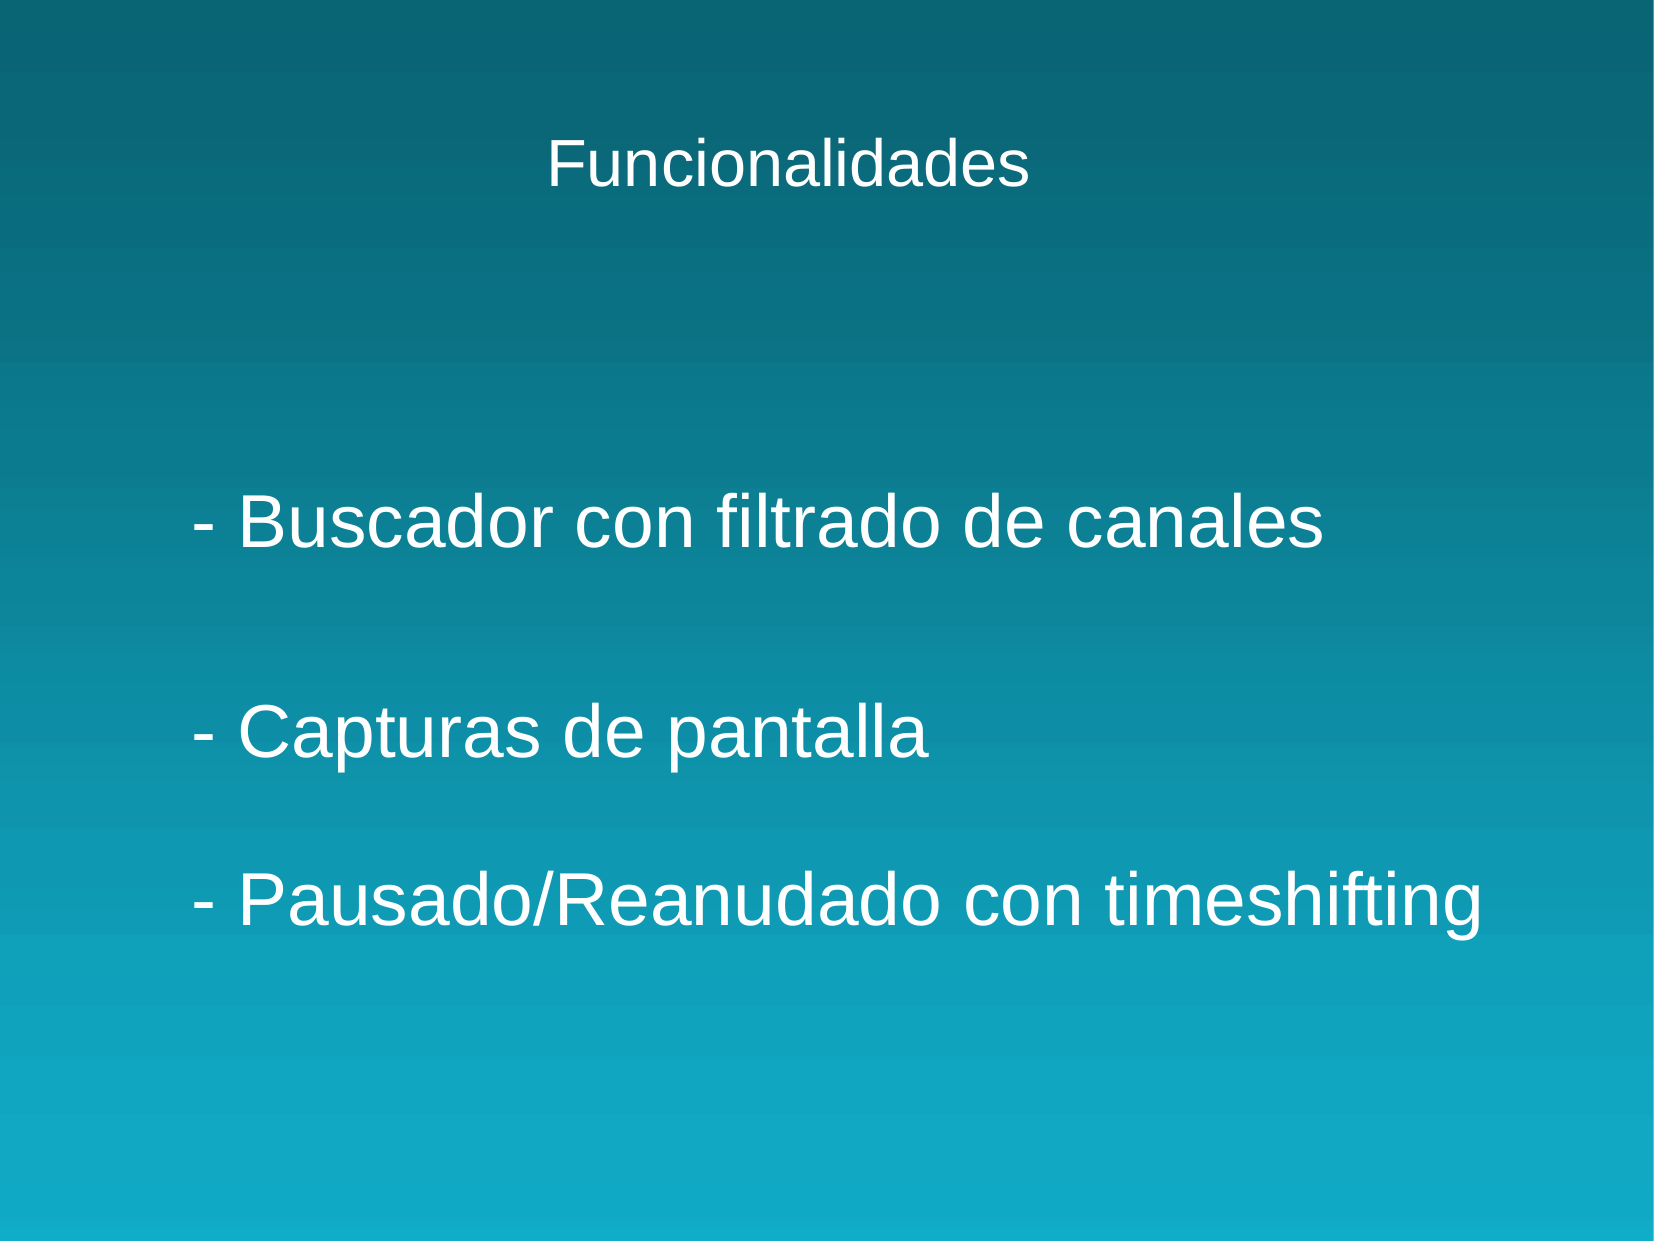

Funcionalidades
- Buscador con filtrado de canales
- Capturas de pantalla
- Pausado/Reanudado con timeshifting